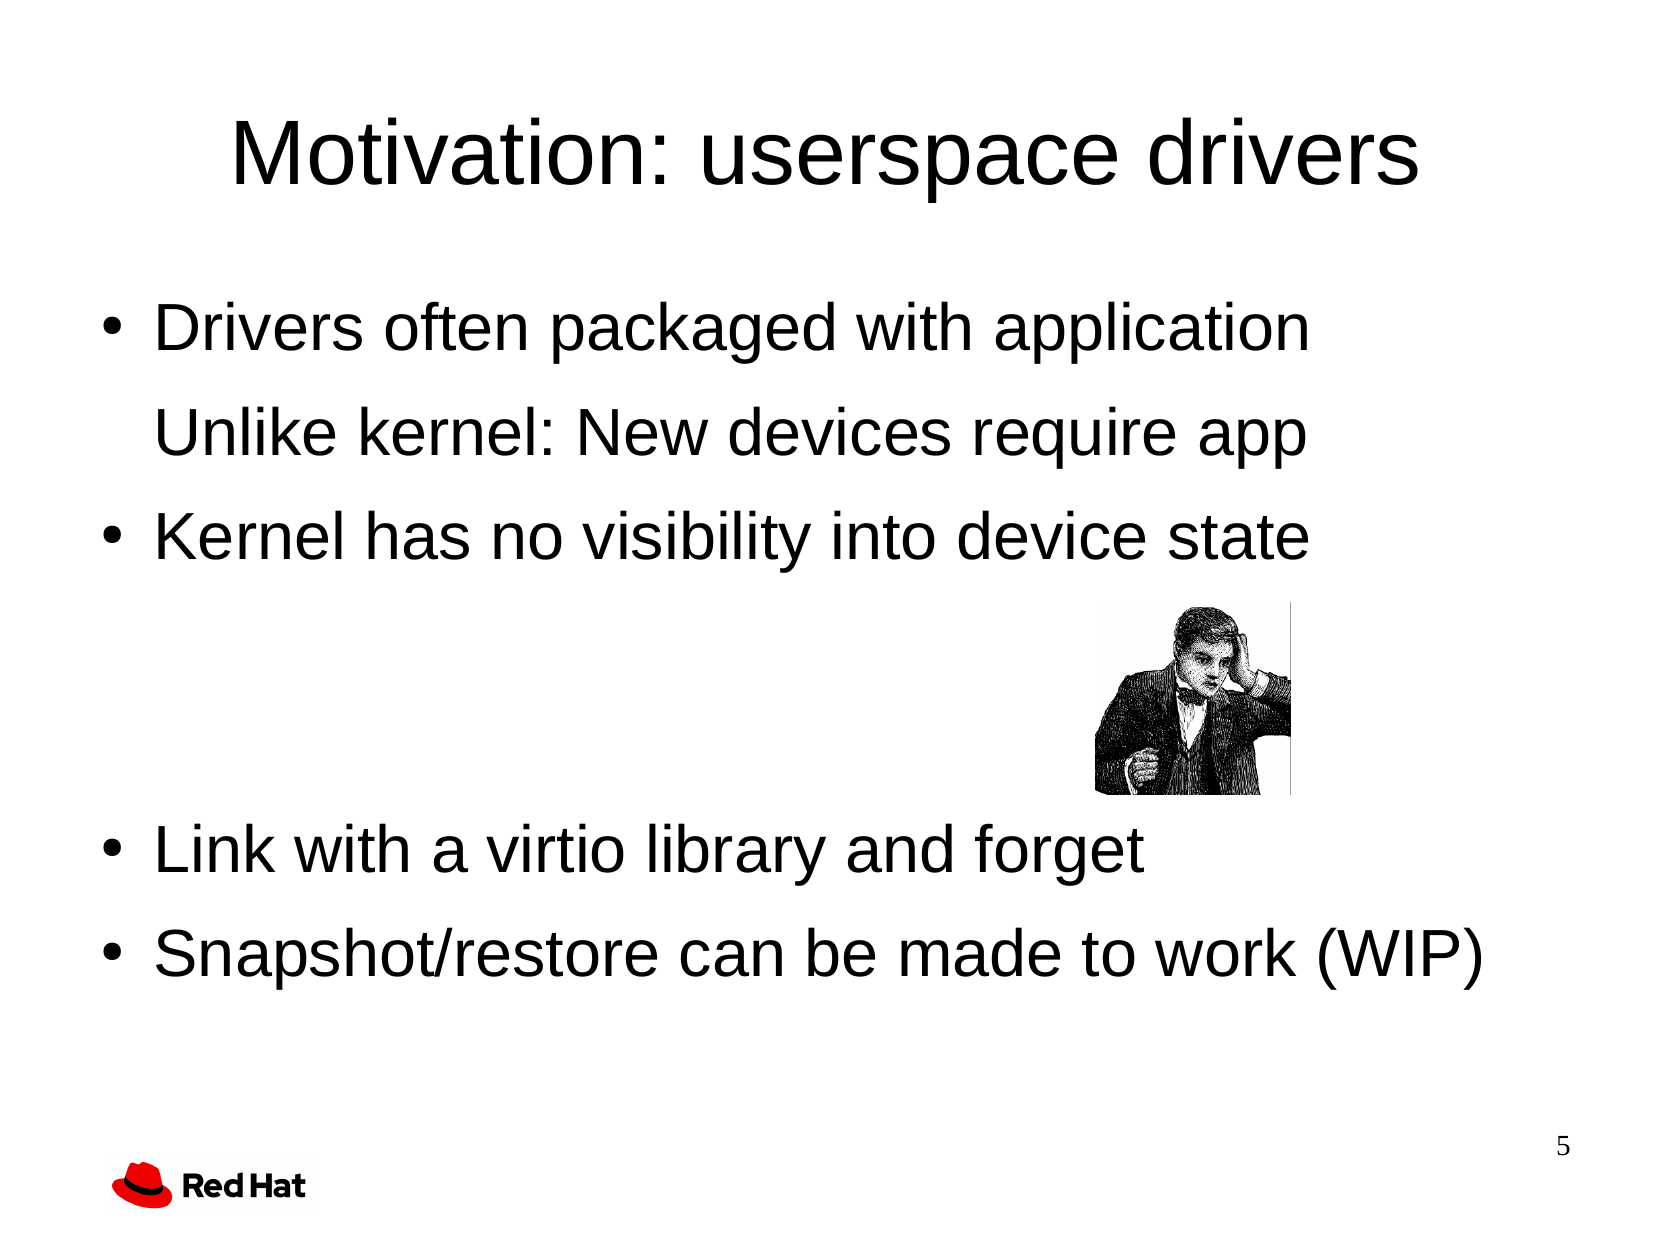

# Motivation: userspace drivers
Drivers often packaged with application
Unlike kernel: New devices require app
Kernel has no visibility into device state
Link with a virtio library and forget
Snapshot/restore can be made to work (WIP)
5